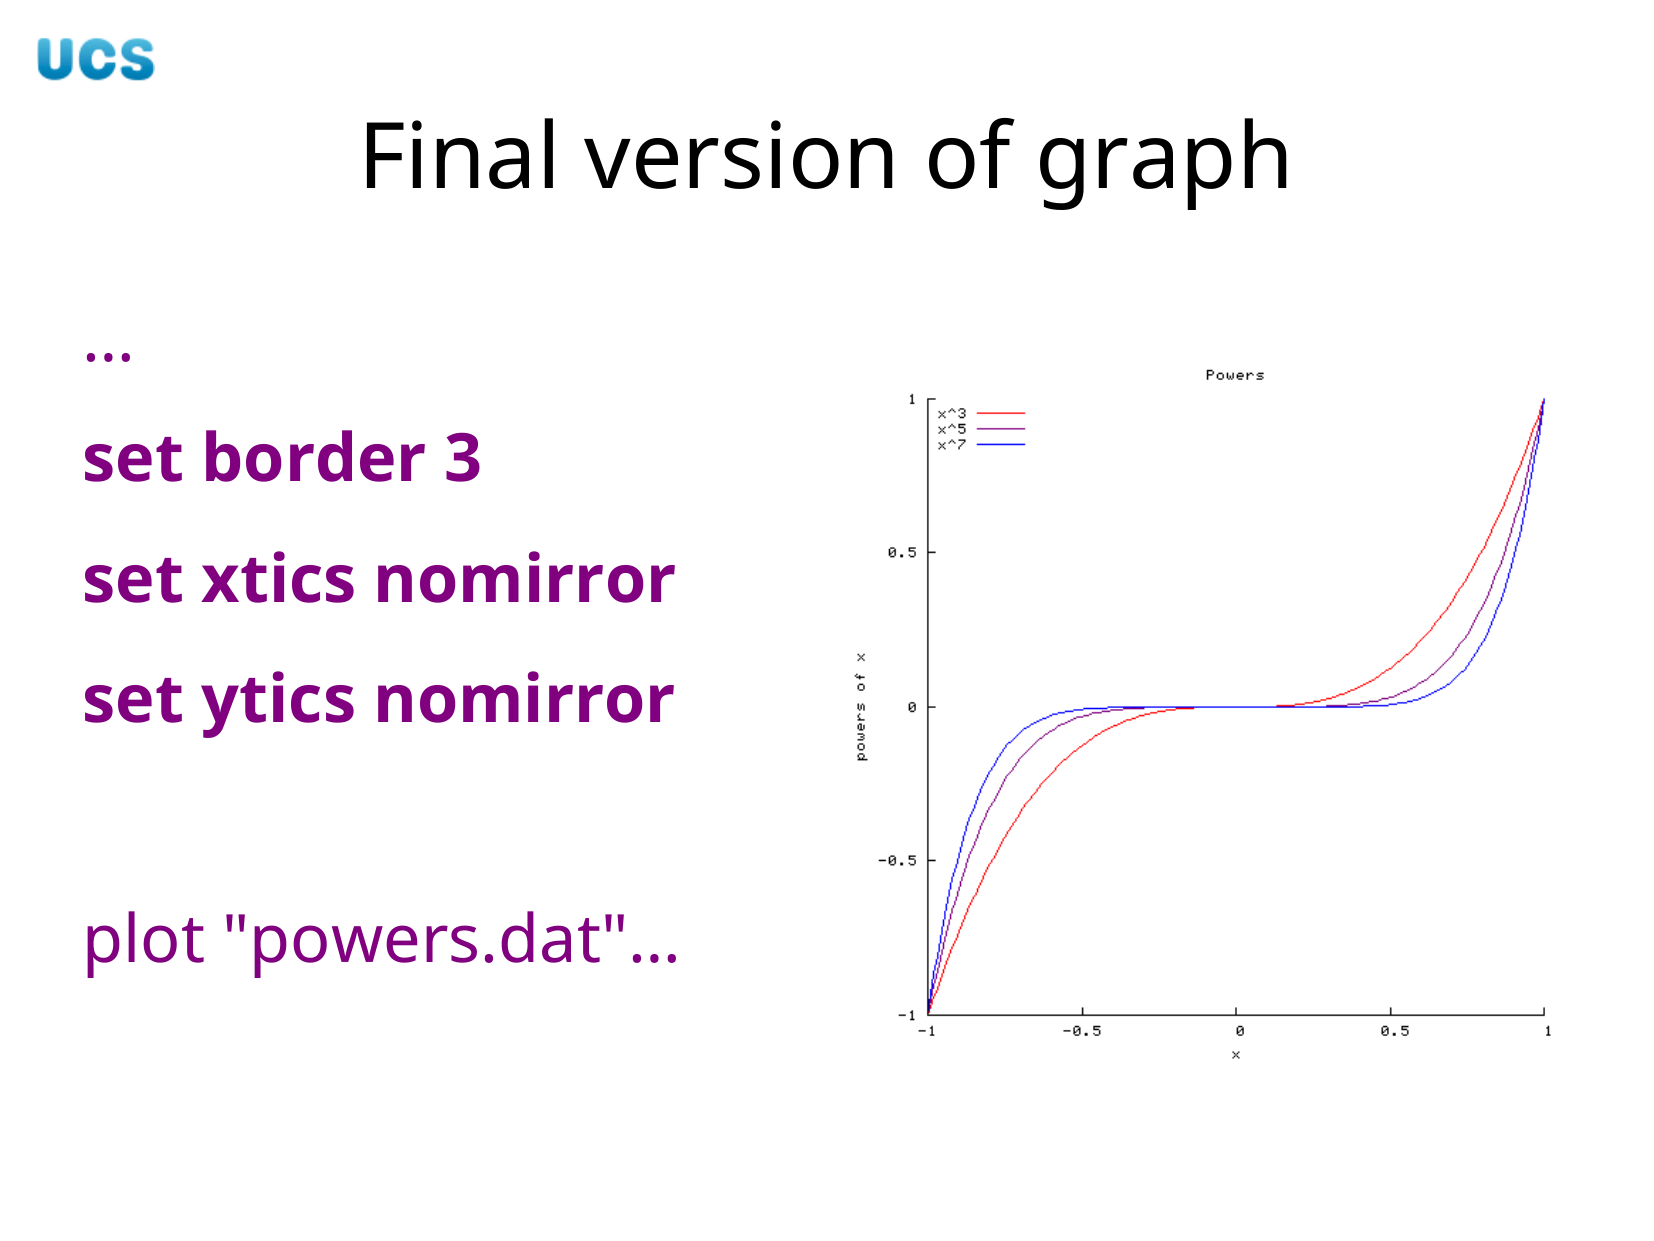

# Final version of graph
…
set border 3
set xtics nomirror
set ytics nomirror
plot "powers.dat"…